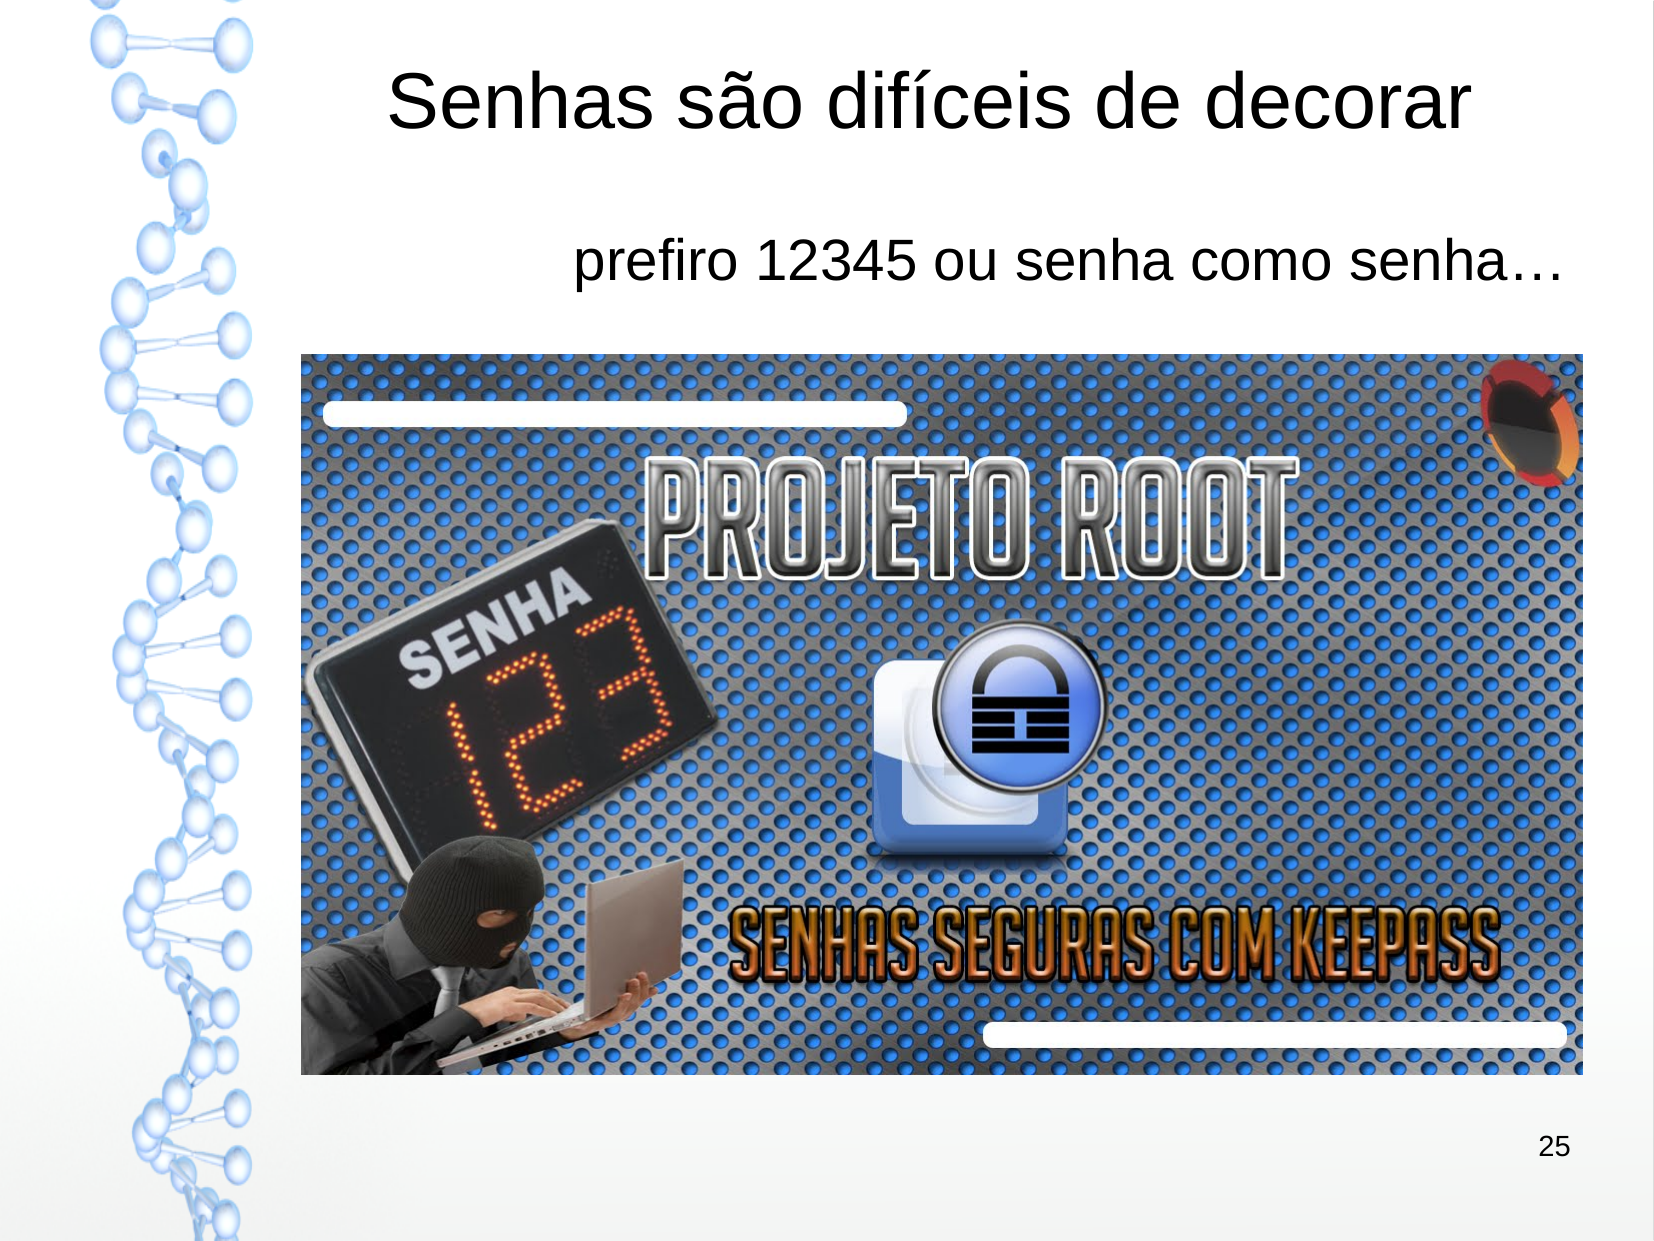

# Senhas são difíceis de decorar
prefiro 12345 ou senha como senha…
25